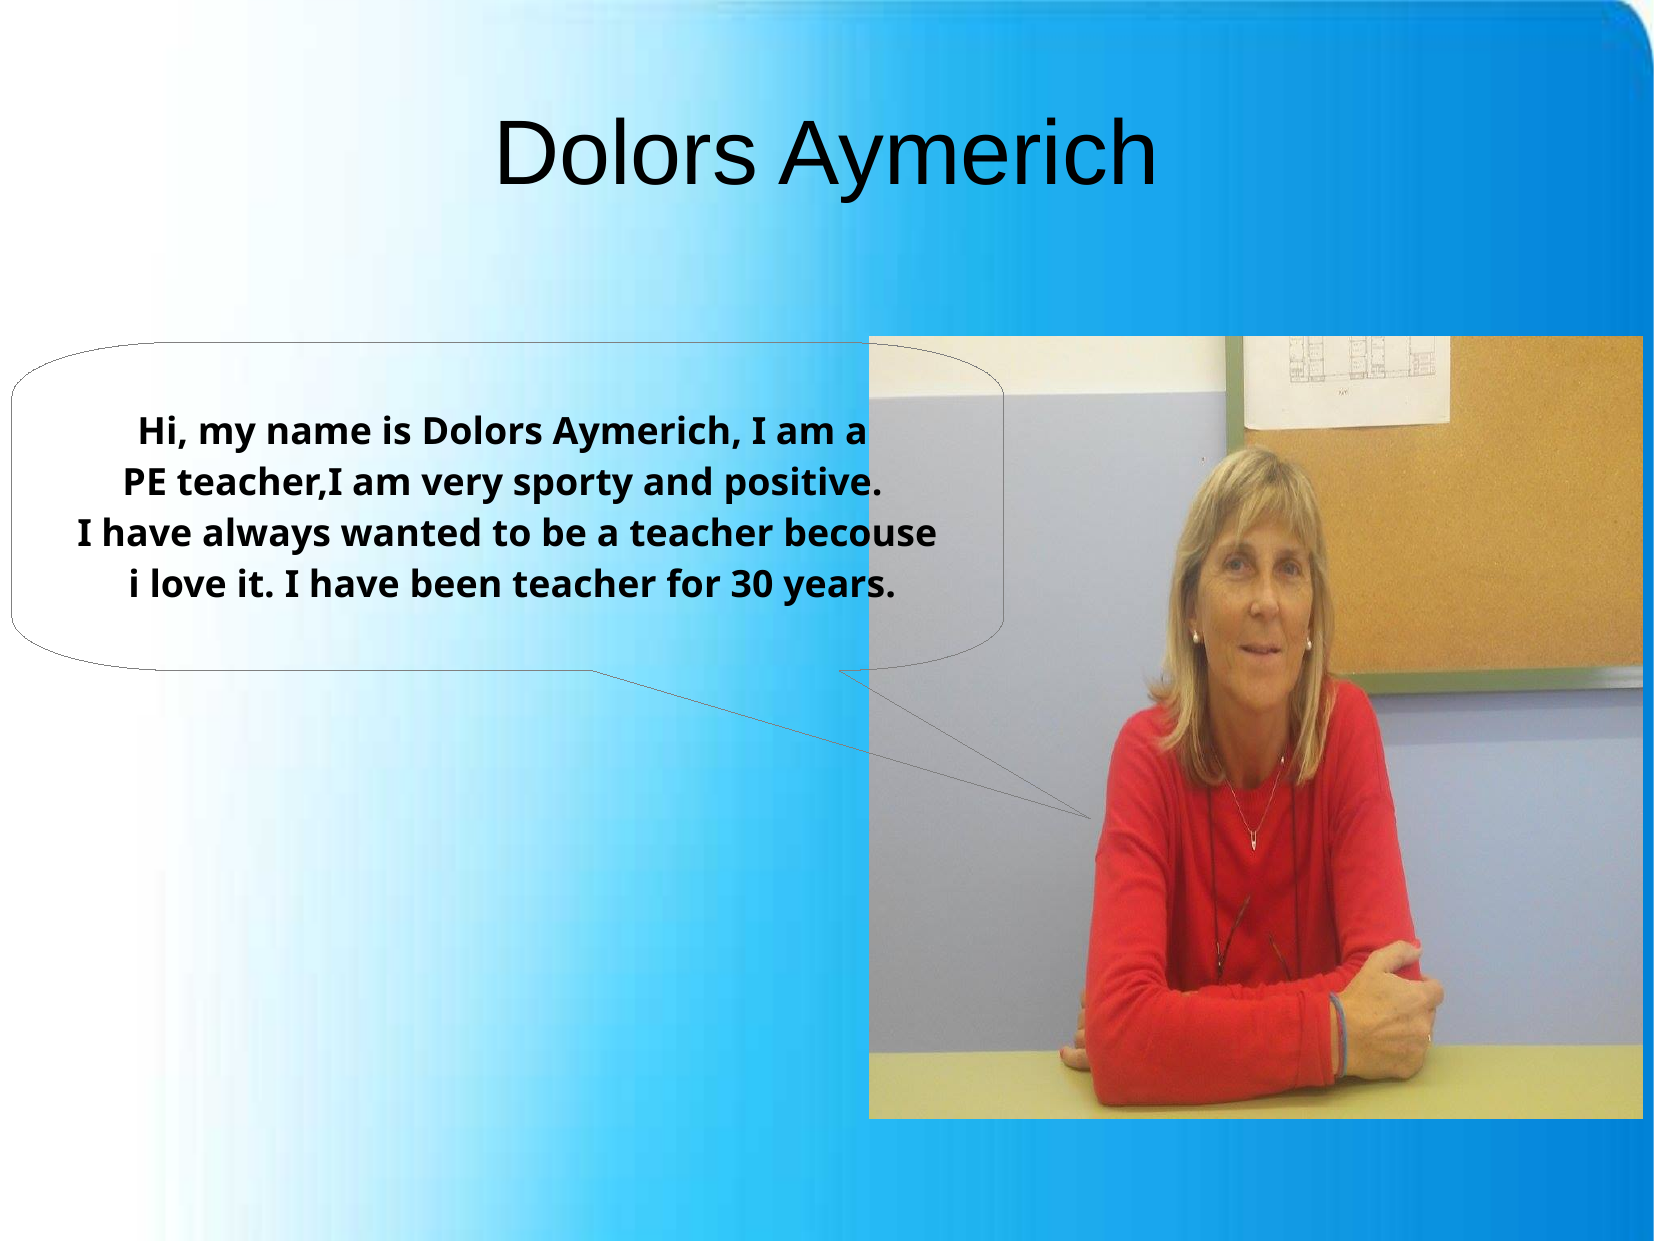

# Dolors Aymerich
Hi, my name is Dolors Aymerich, I am a
PE teacher,I am very sporty and positive.
I have always wanted to be a teacher becouse
 i love it. I have been teacher for 30 years.